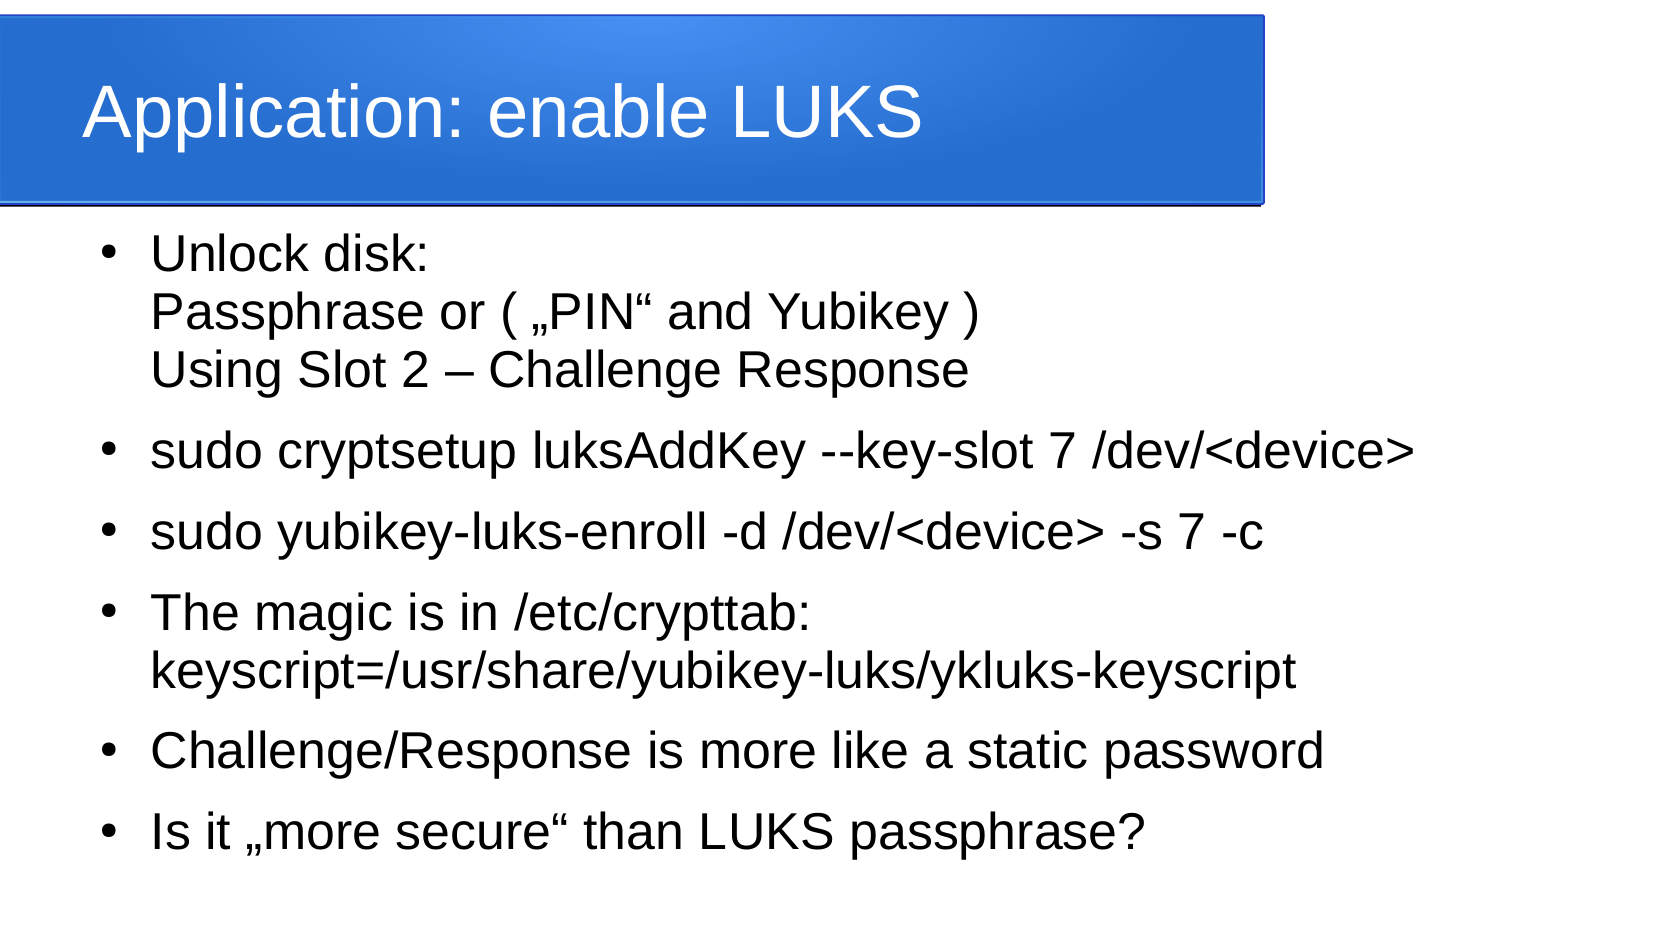

# Application: enable LUKS
Unlock disk:
Passphrase or ( „PIN“ and Yubikey )
Using Slot 2 – Challenge Response
sudo cryptsetup luksAddKey --key-slot 7 /dev/<device>
sudo yubikey-luks-enroll -d /dev/<device> -s 7 -c
The magic is in /etc/crypttab:
keyscript=/usr/share/yubikey-luks/ykluks-keyscript
Challenge/Response is more like a static password
Is it „more secure“ than LUKS passphrase?